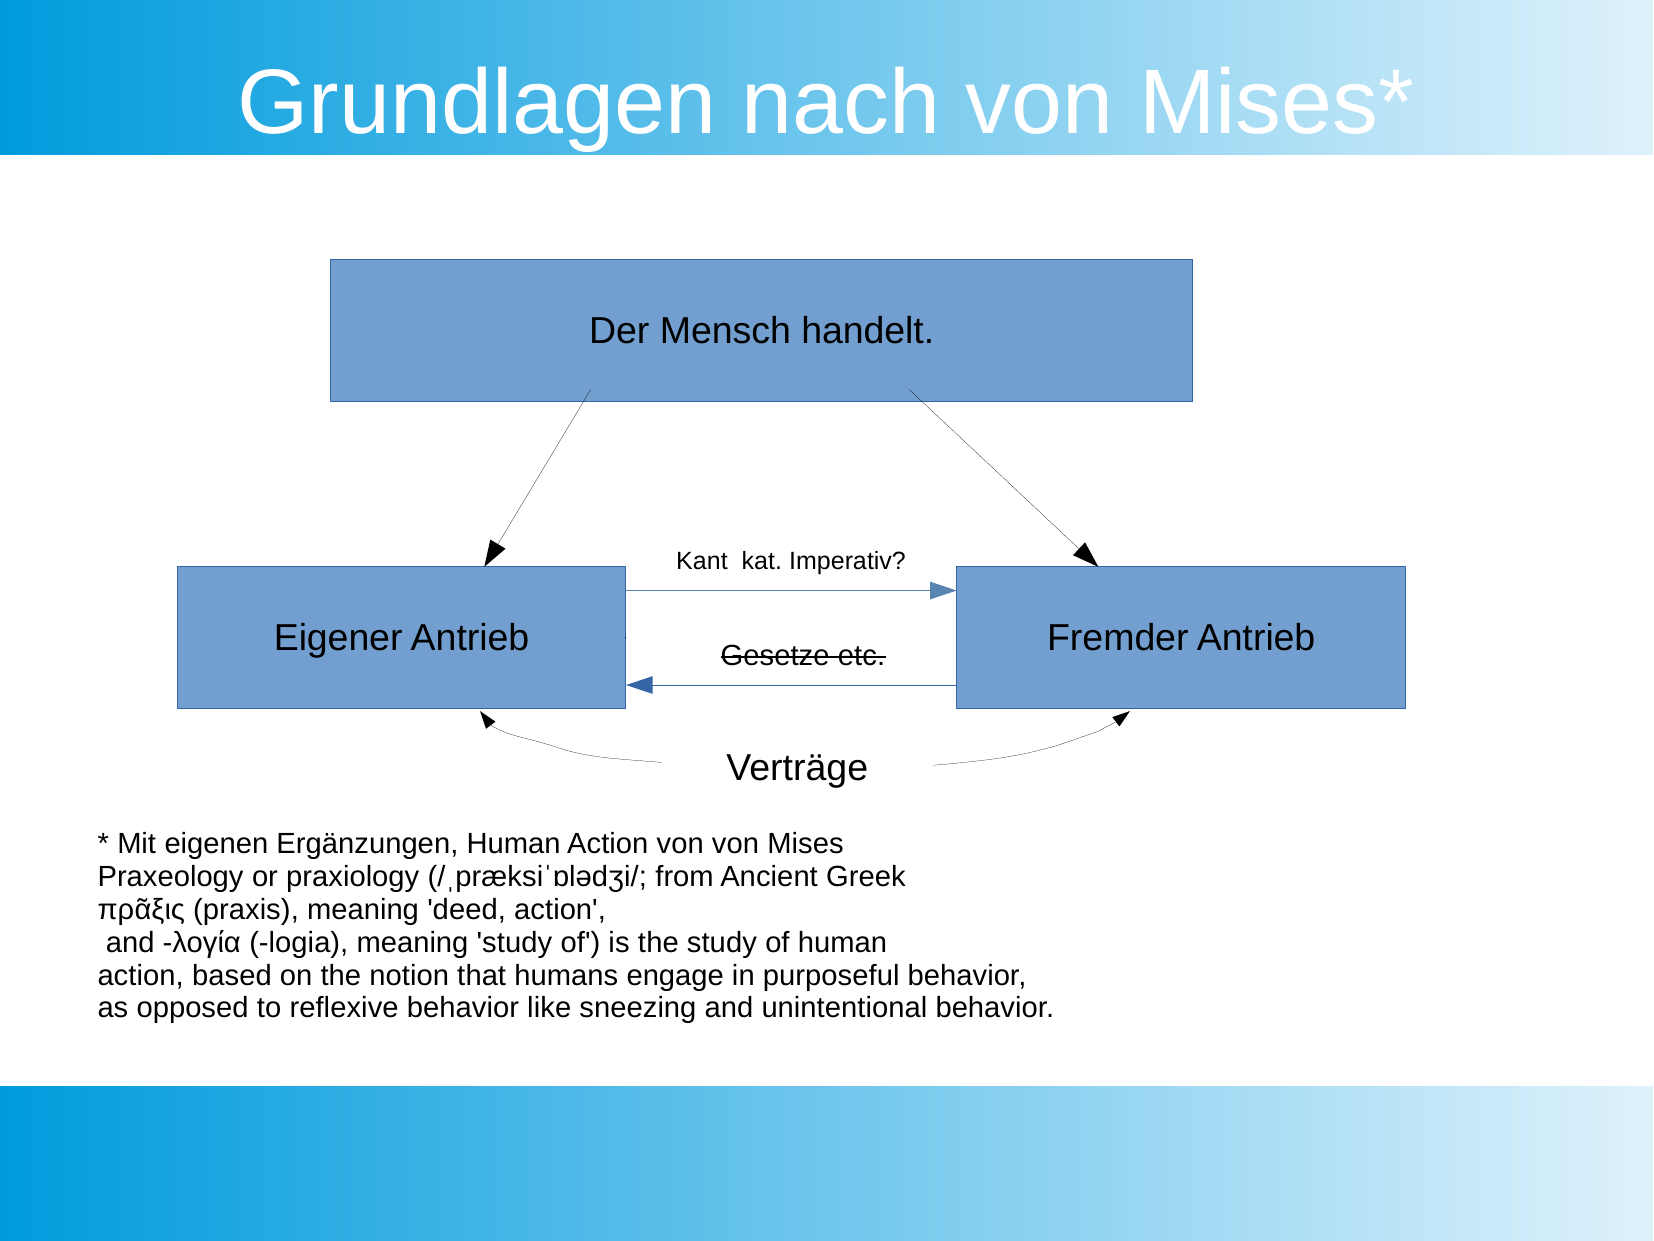

# Grundlagen nach von Mises*
Der Mensch handelt.
Kant kat. Imperativ?
Eigener Antrieb
Fremder Antrieb
Gesetze etc.
Verträge
* Mit eigenen Ergänzungen, Human Action von von Mises
Praxeology or praxiology (/ˌpræksiˈɒlədʒi/; from Ancient Greek
πρᾶξις (praxis), meaning 'deed, action',
 and -λογία (-logia), meaning 'study of') is the study of human
action, based on the notion that humans engage in purposeful behavior,
as opposed to reflexive behavior like sneezing and unintentional behavior.